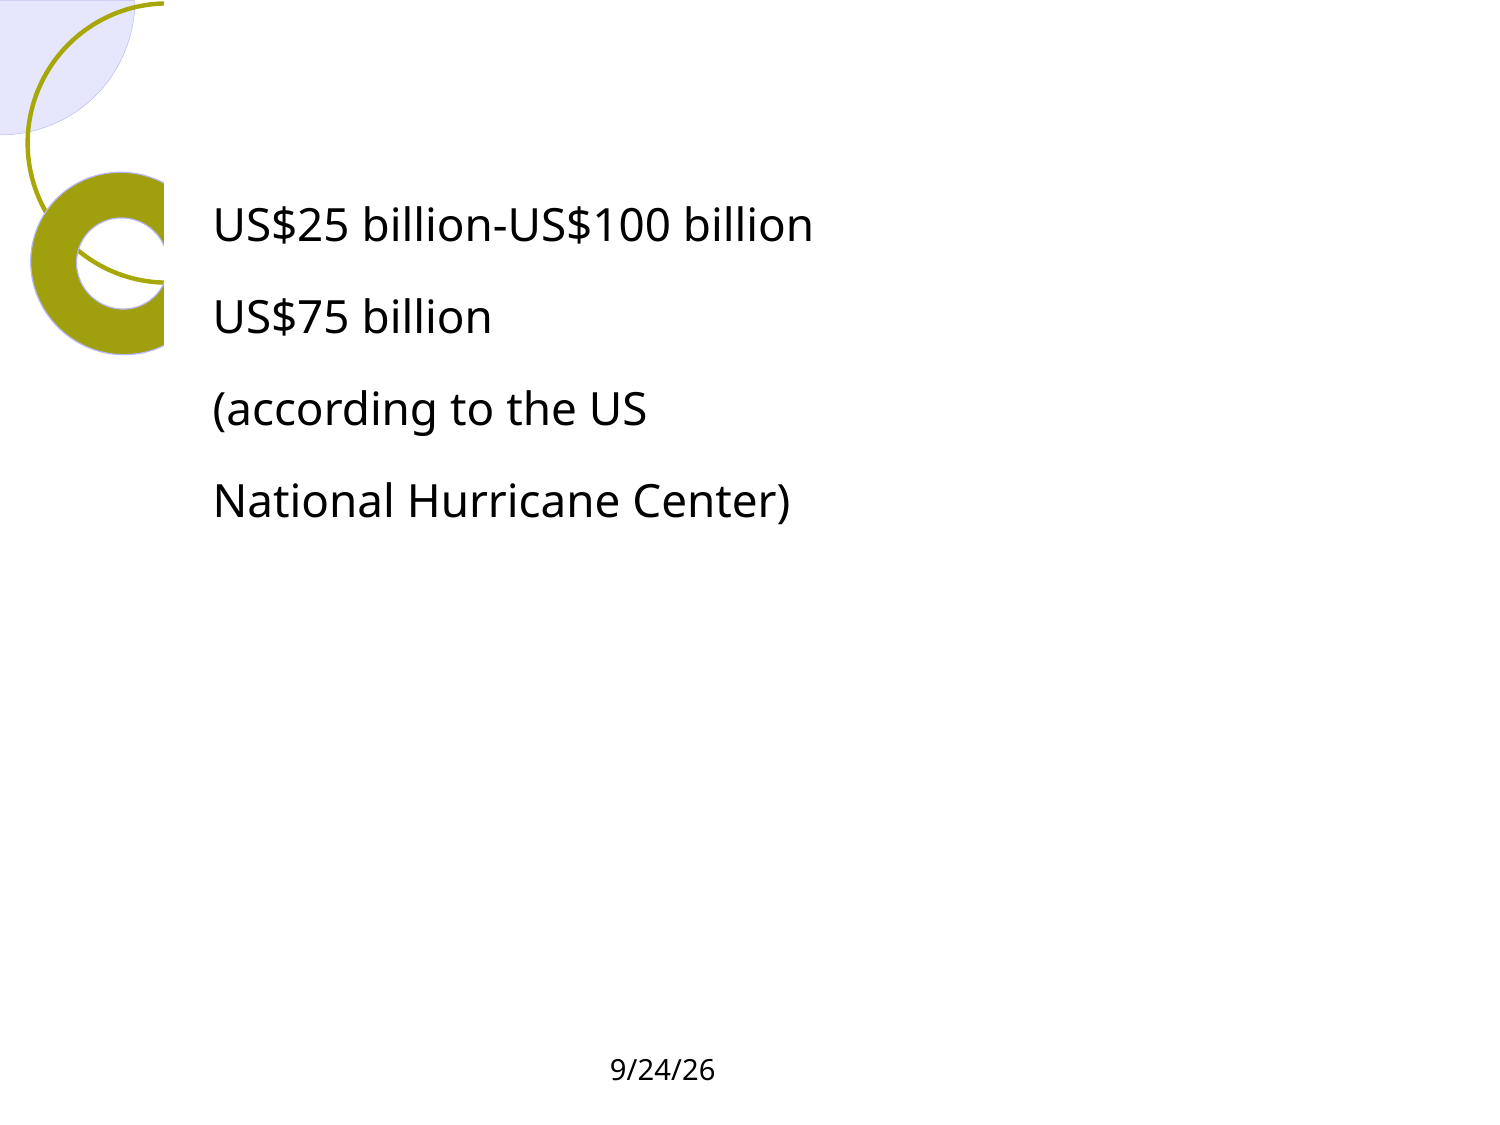

# US$25 billion-US$100 billion
US$75 billion
(according to the US
National Hurricane Center)